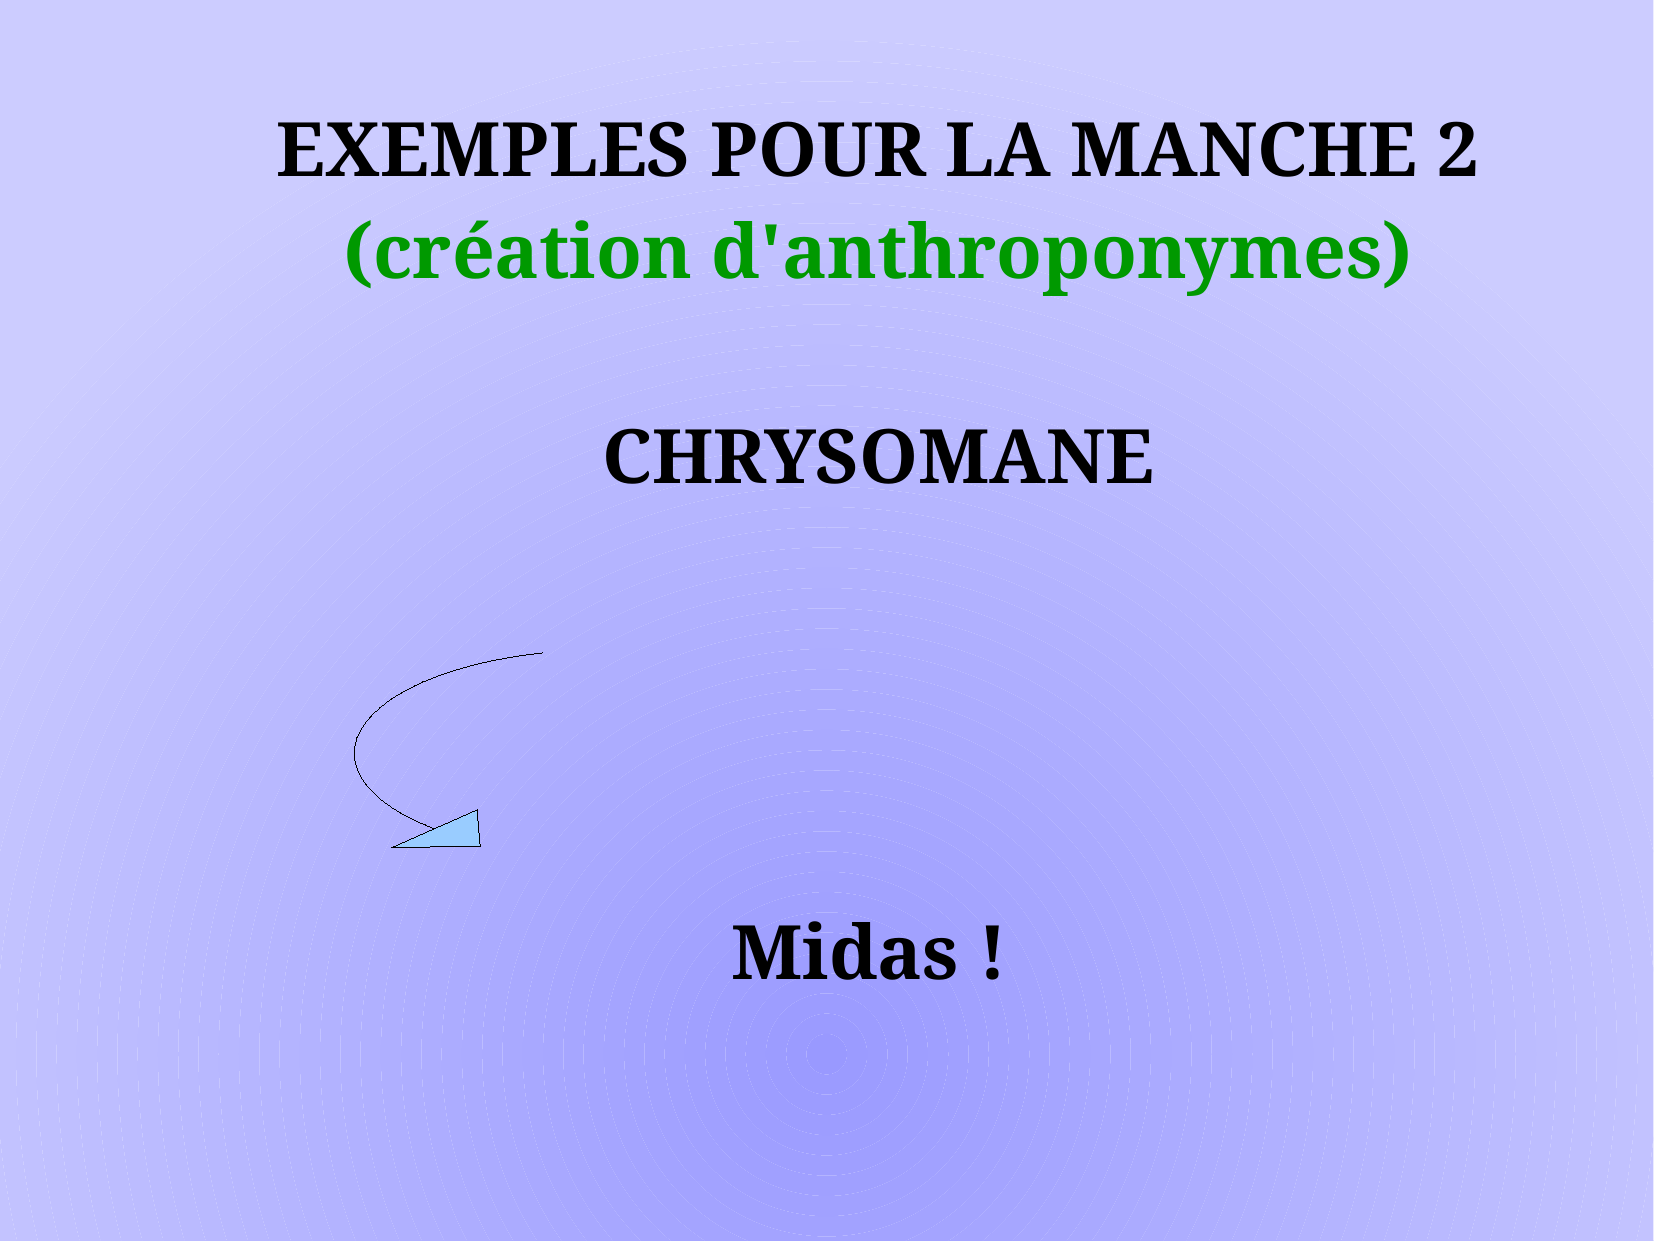

EXEMPLES POUR LA MANCHE 2
(création d'anthroponymes)
CHRYSOMANE
Midas !